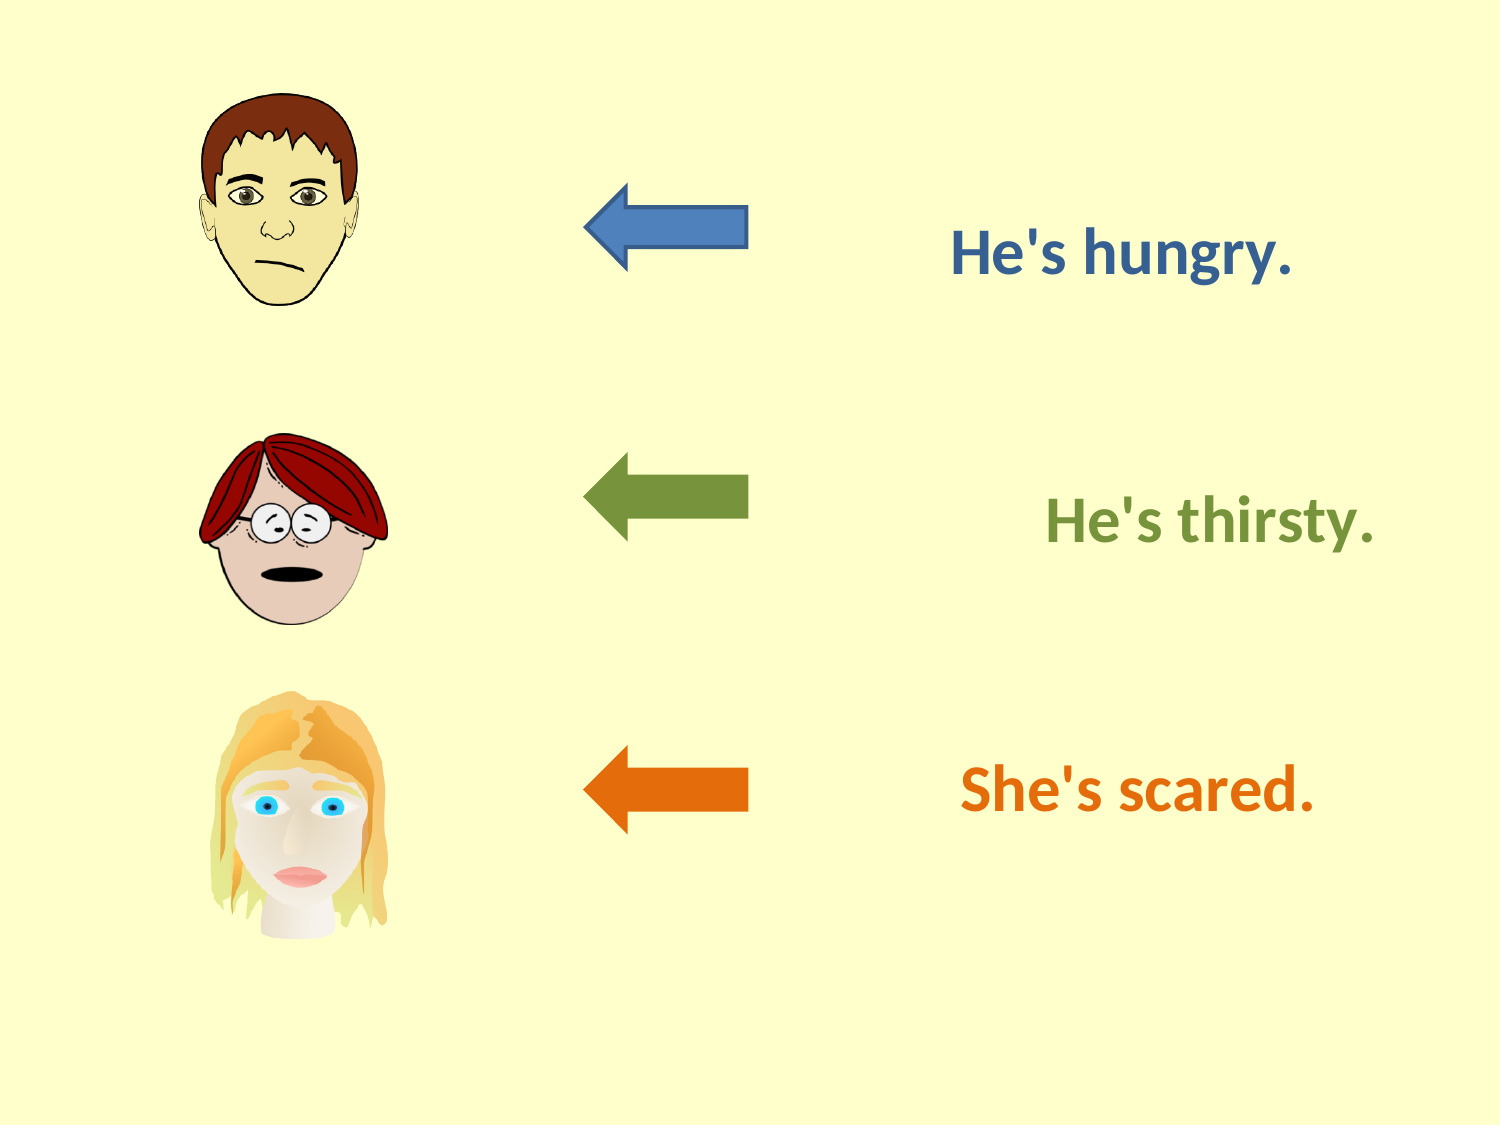

He's hungry.
# He's thirsty.
 She's scared.